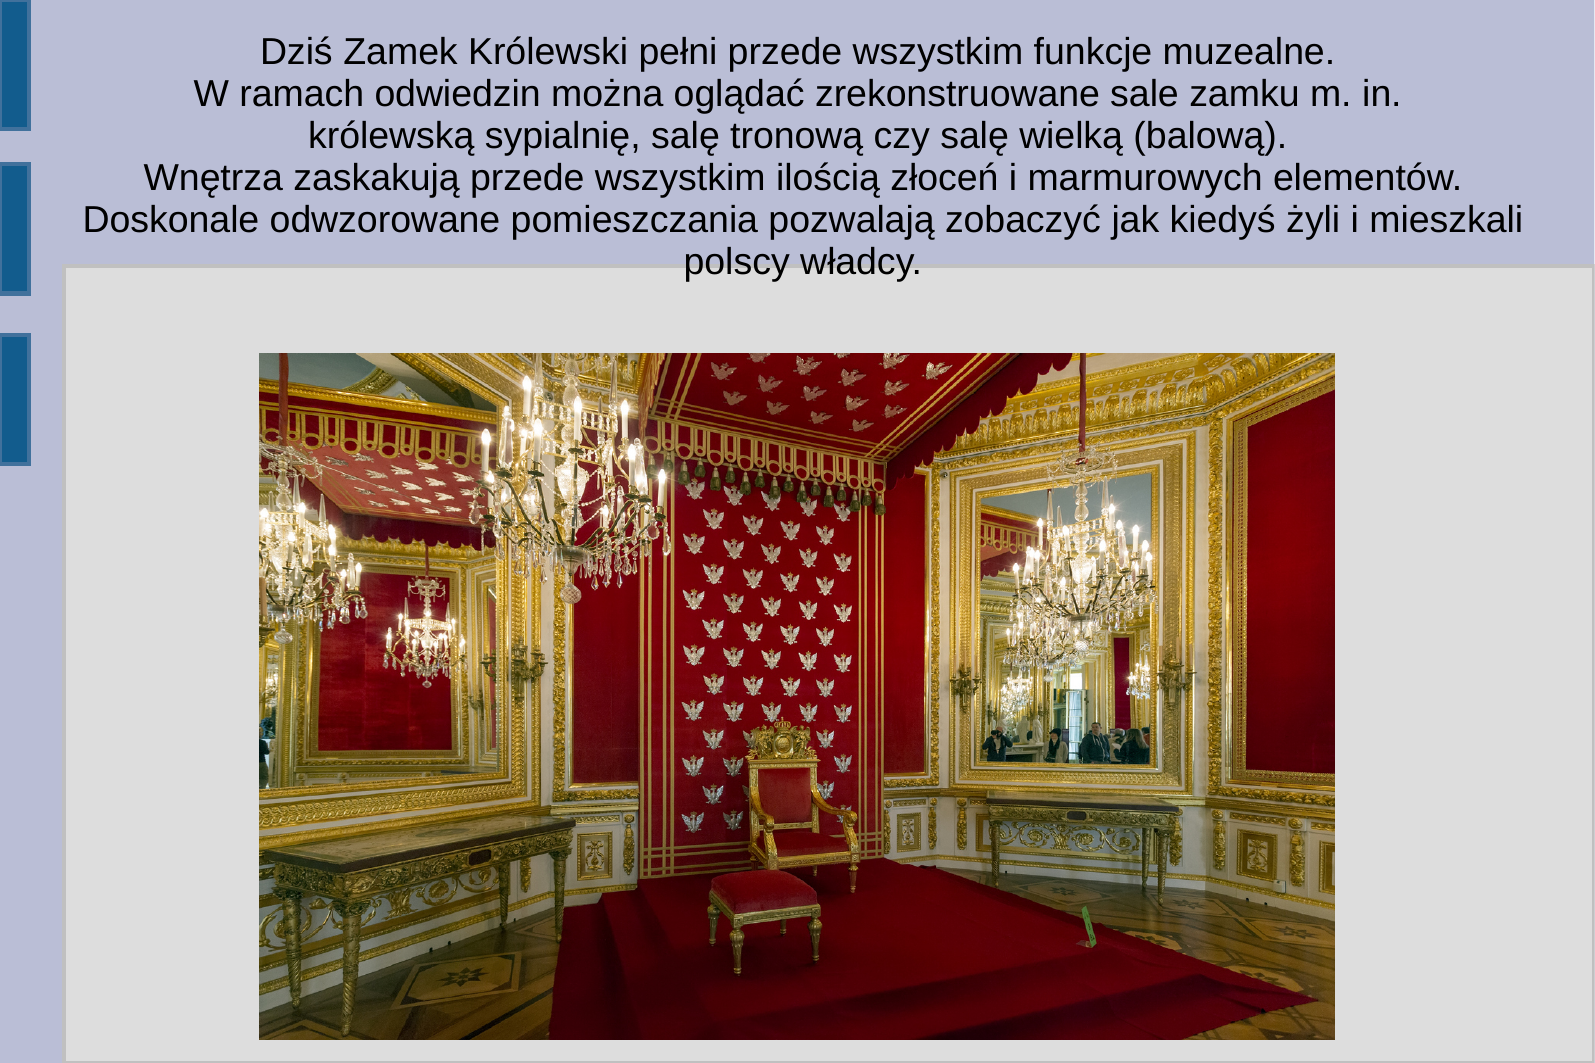

Dziś Zamek Królewski pełni przede wszystkim funkcje muzealne.
W ramach odwiedzin można oglądać zrekonstruowane sale zamku m. in.
królewską sypialnię, salę tronową czy salę wielką (balową).
Wnętrza zaskakują przede wszystkim ilością złoceń i marmurowych elementów.
 Doskonale odwzorowane pomieszczania pozwalają zobaczyć jak kiedyś żyli i mieszkali
polscy władcy.